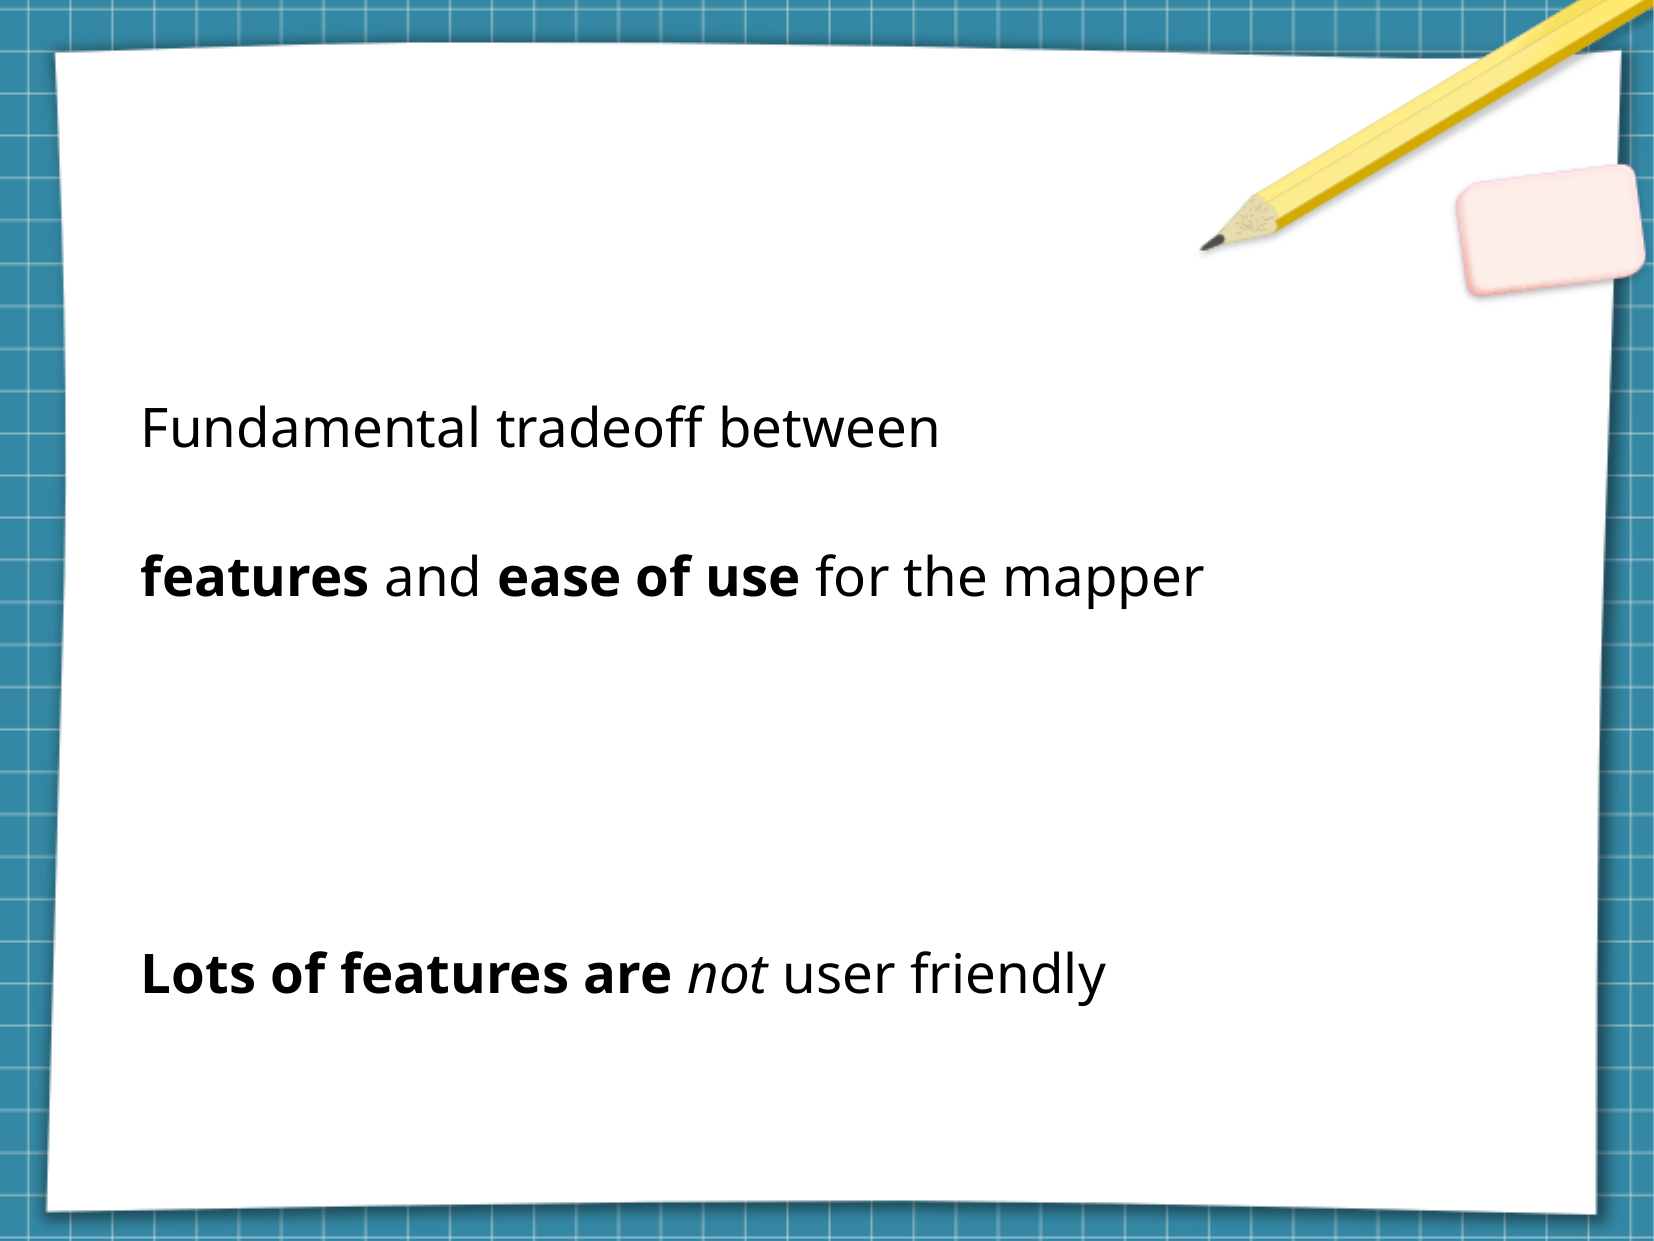

# Fundamental tradeoff between features and ease of use for the mapper
Lots of features are not user friendly